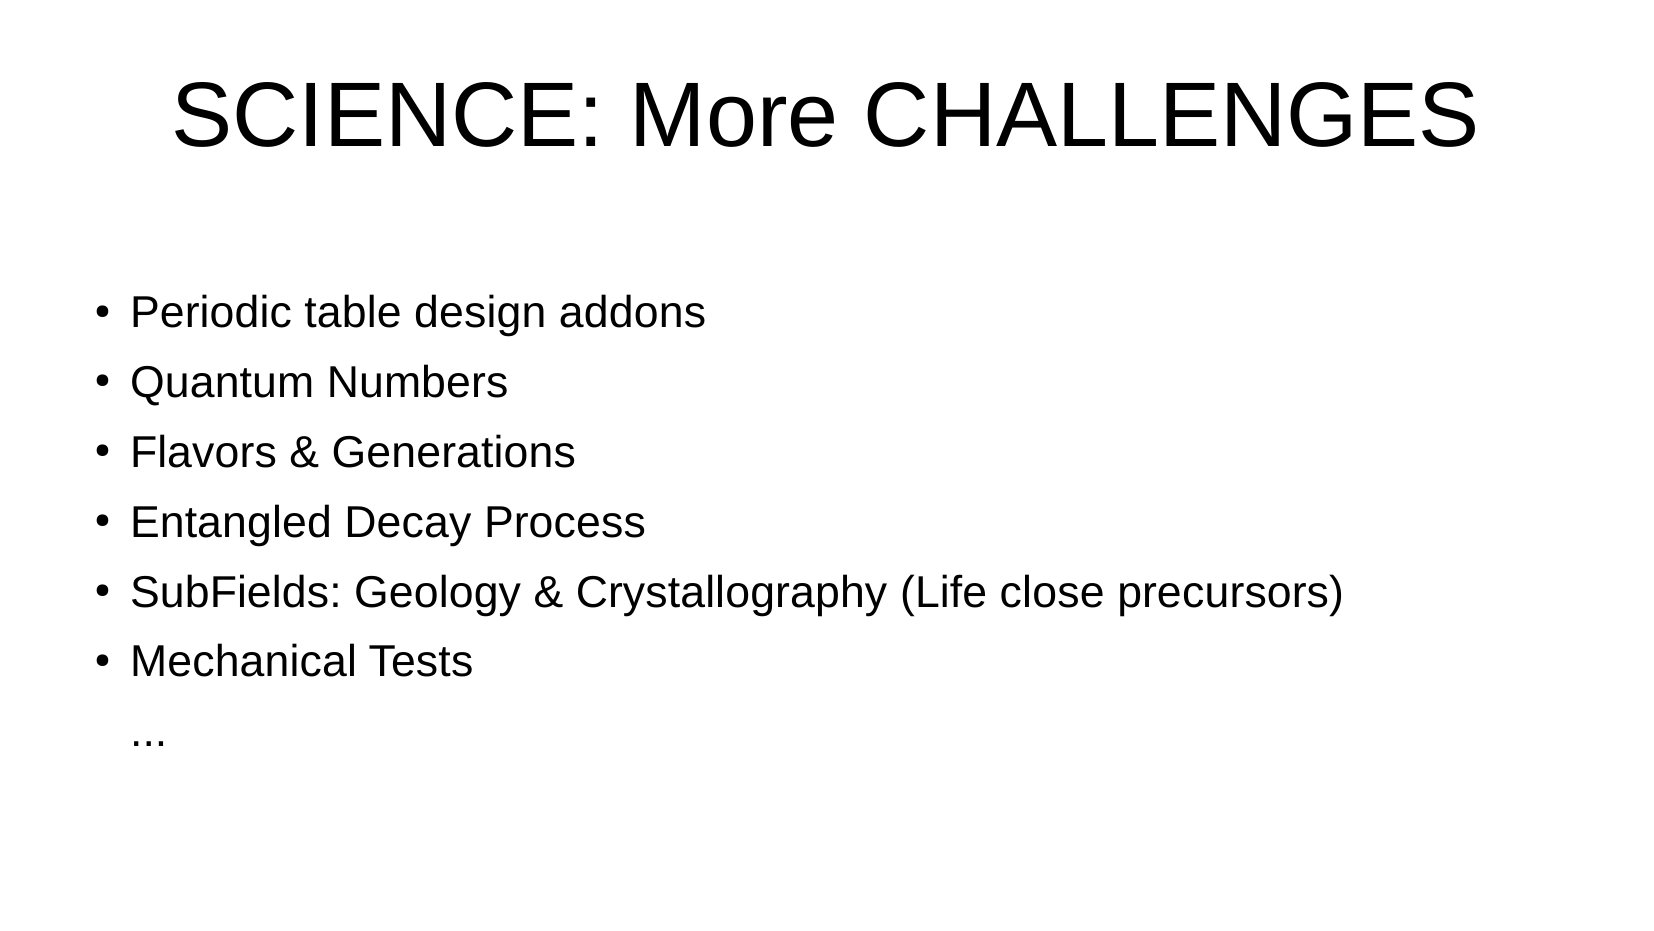

# SCIENCE: More CHALLENGES
Periodic table design addons
Quantum Numbers
Flavors & Generations
Entangled Decay Process
SubFields: Geology & Crystallography (Life close precursors)
Mechanical Tests
...